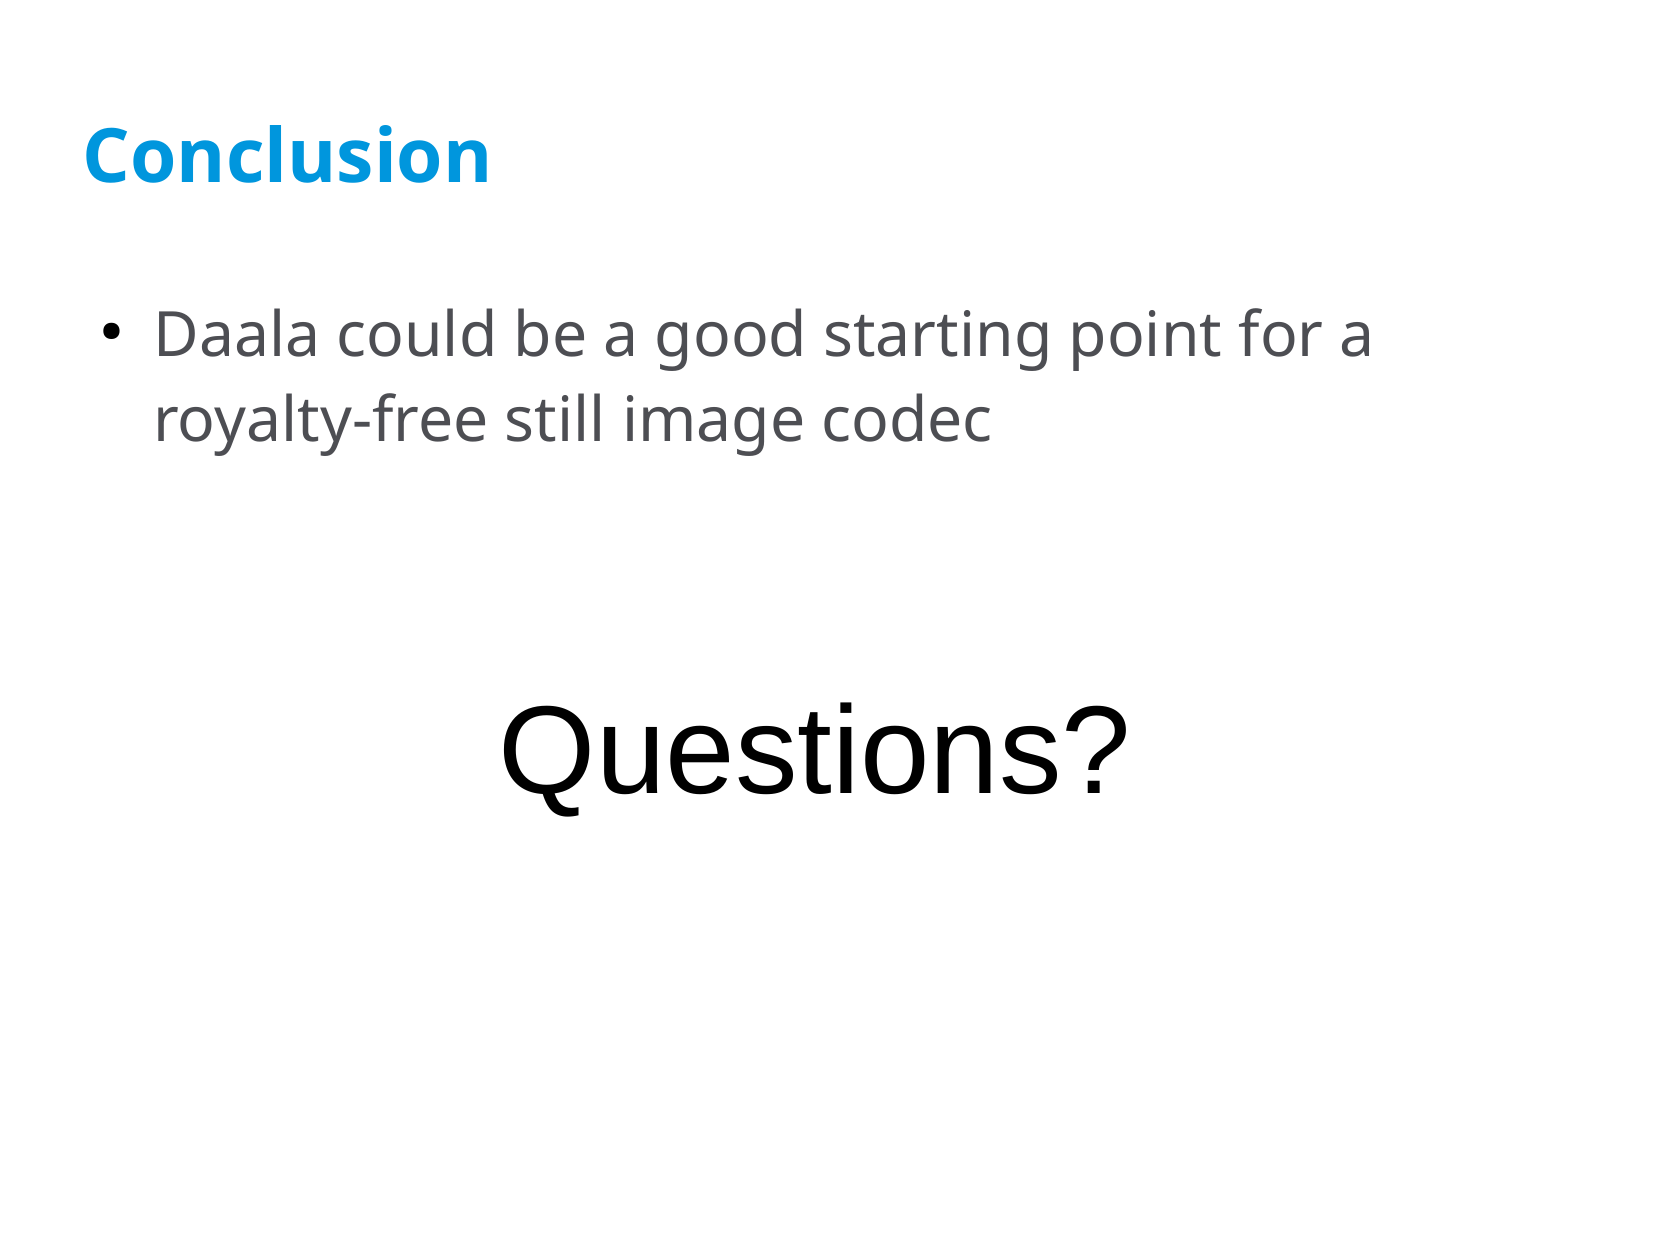

# Conclusion
Daala could be a good starting point for a royalty-free still image codec
Questions?